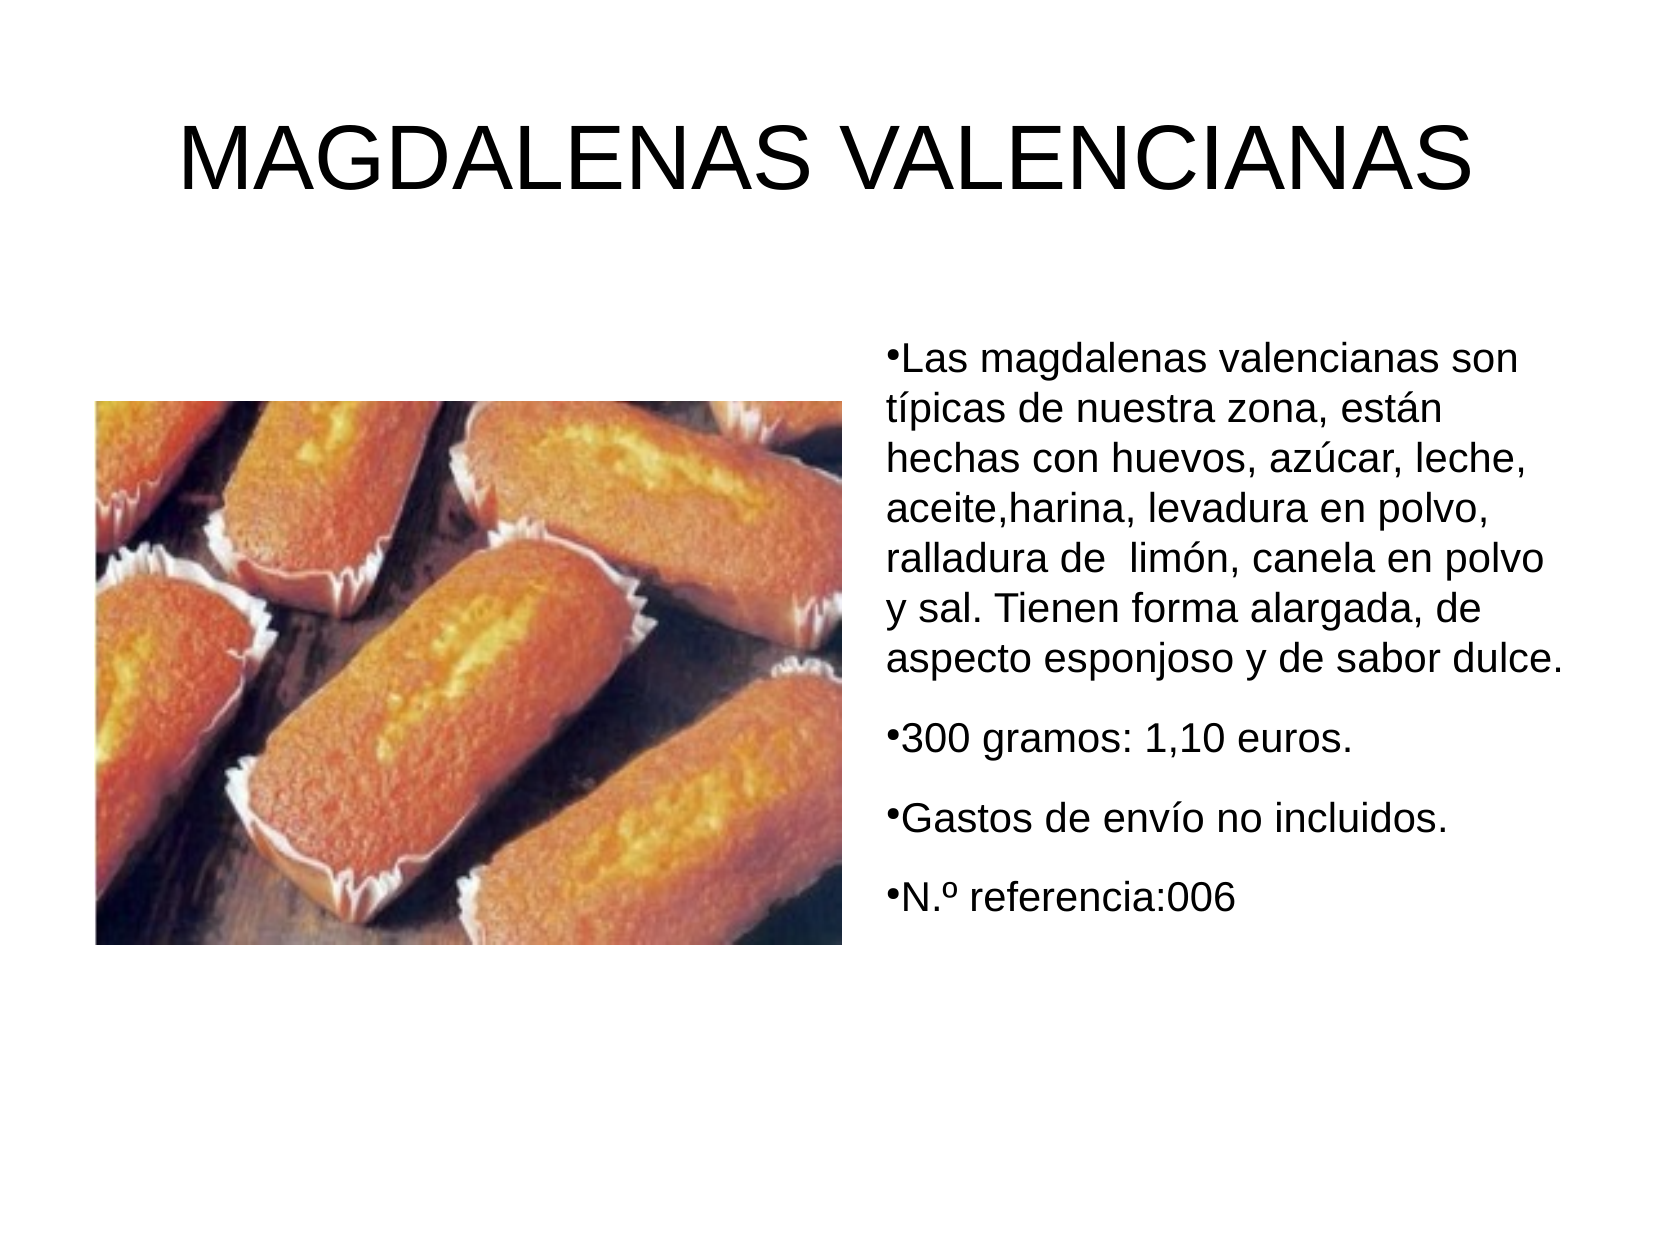

# MAGDALENAS VALENCIANAS
Las magdalenas valencianas son típicas de nuestra zona, están hechas con huevos, azúcar, leche, aceite,harina, levadura en polvo, ralladura de limón, canela en polvo y sal. Tienen forma alargada, de aspecto esponjoso y de sabor dulce.
300 gramos: 1,10 euros.
Gastos de envío no incluidos.
N.º referencia:006